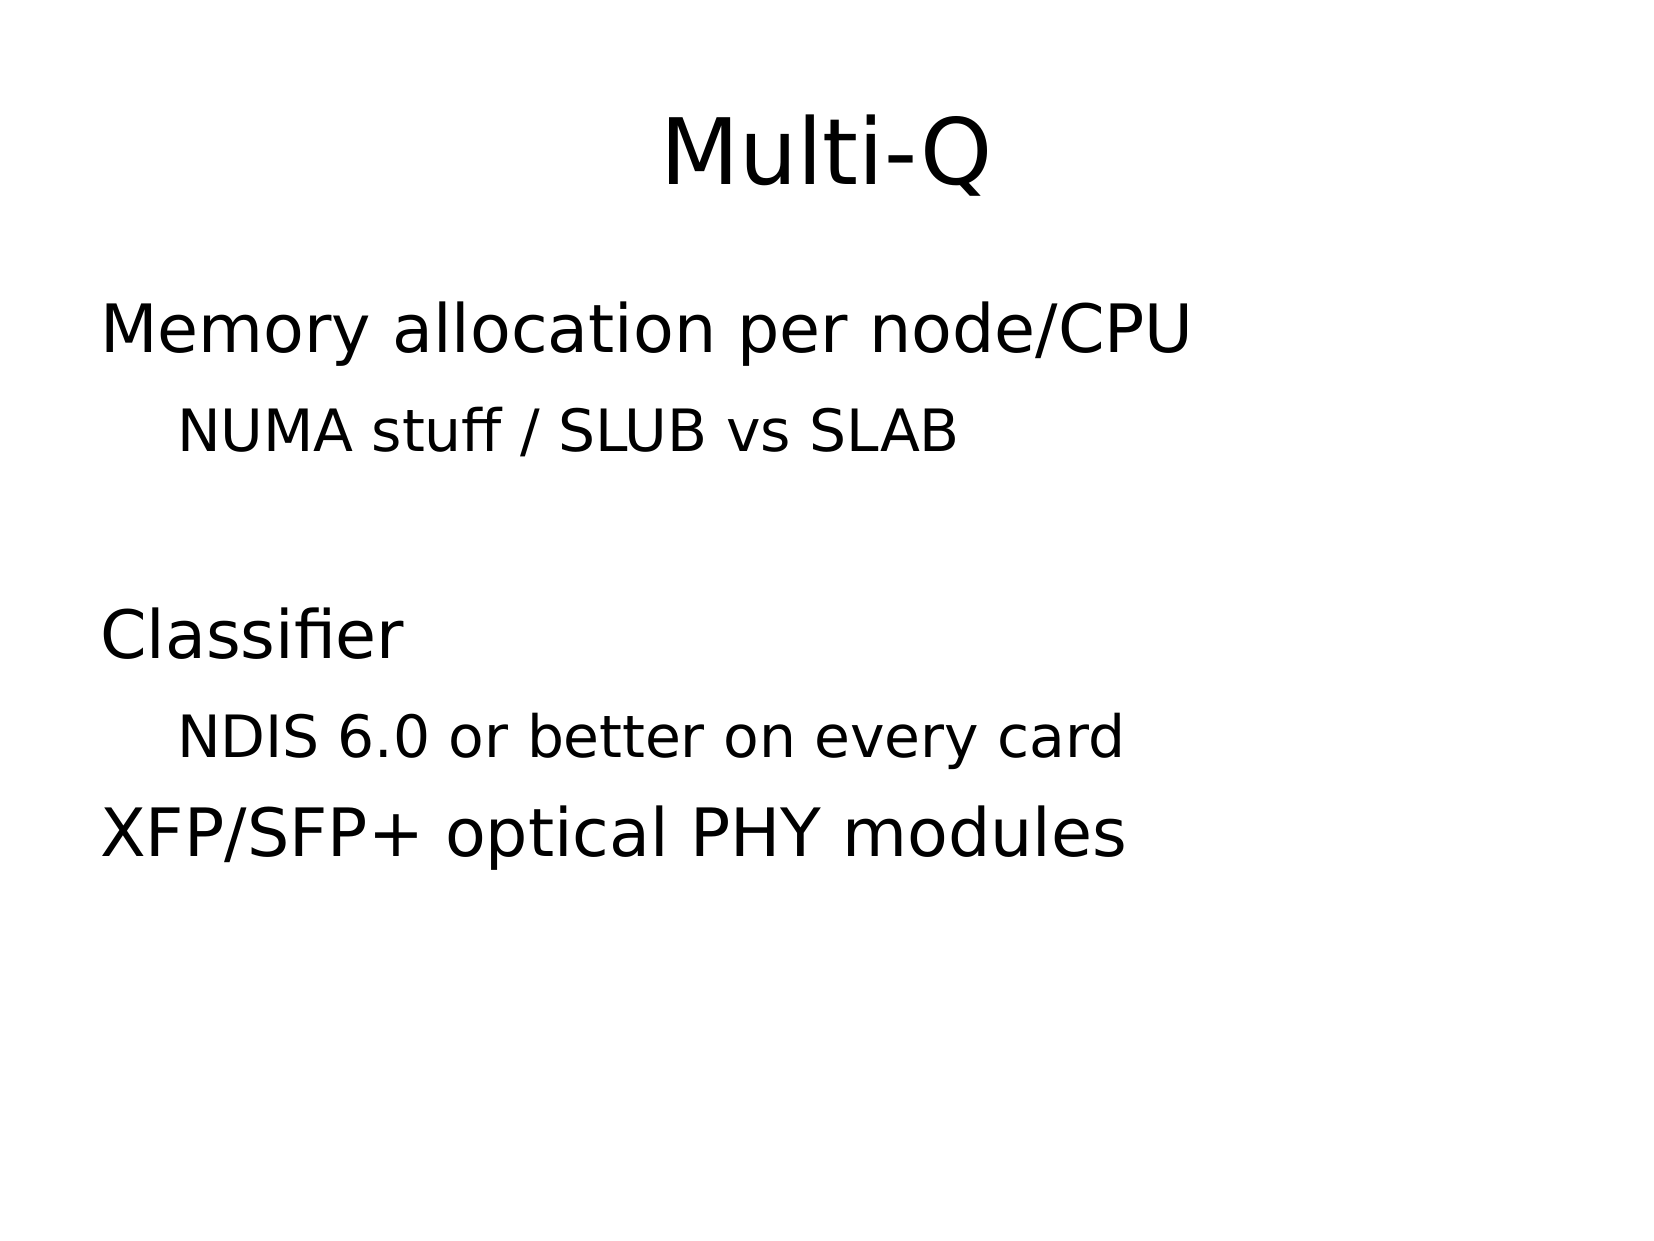

# Multi-Q
Memory allocation per node/CPU
NUMA stuff / SLUB vs SLAB
Classifier
NDIS 6.0 or better on every card
XFP/SFP+ optical PHY modules